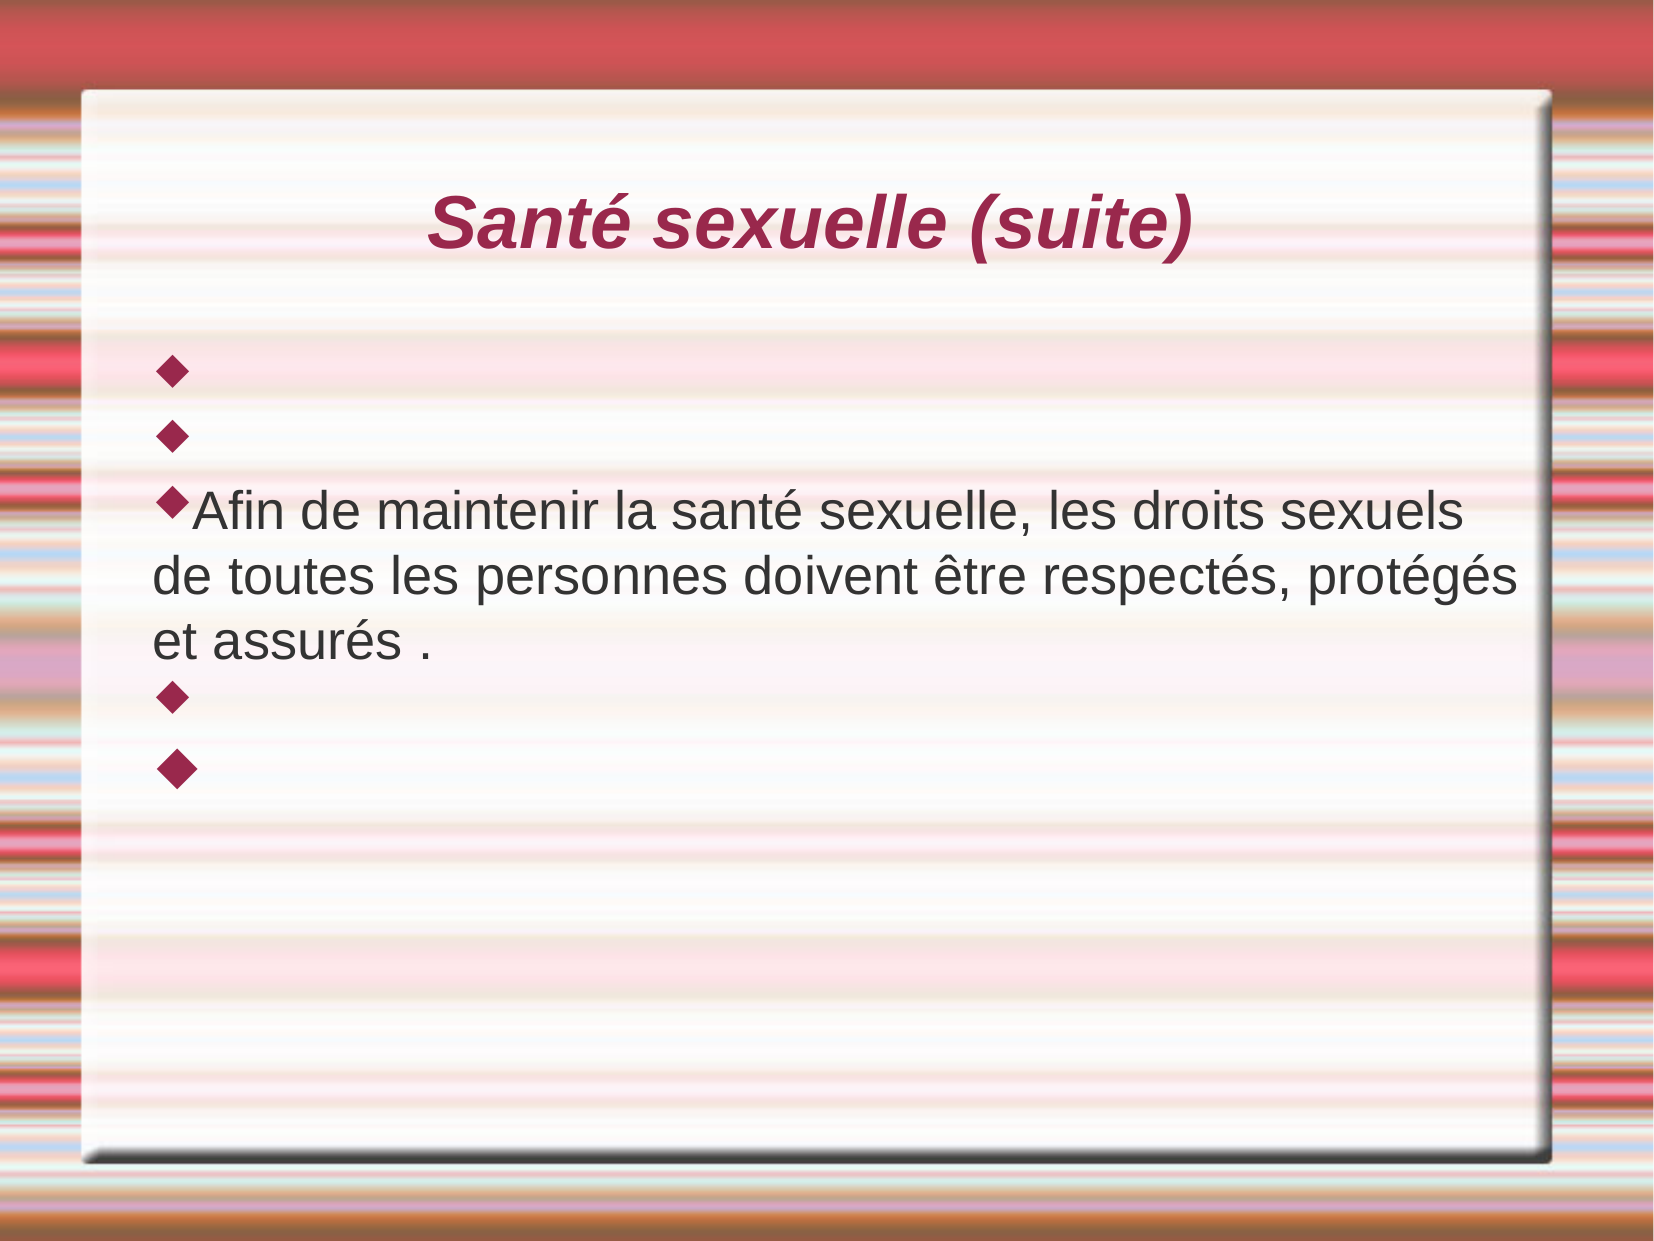

# Santé sexuelle (suite)
Afin de maintenir la santé sexuelle, les droits sexuels de toutes les personnes doivent être respectés, protégés et assurés .